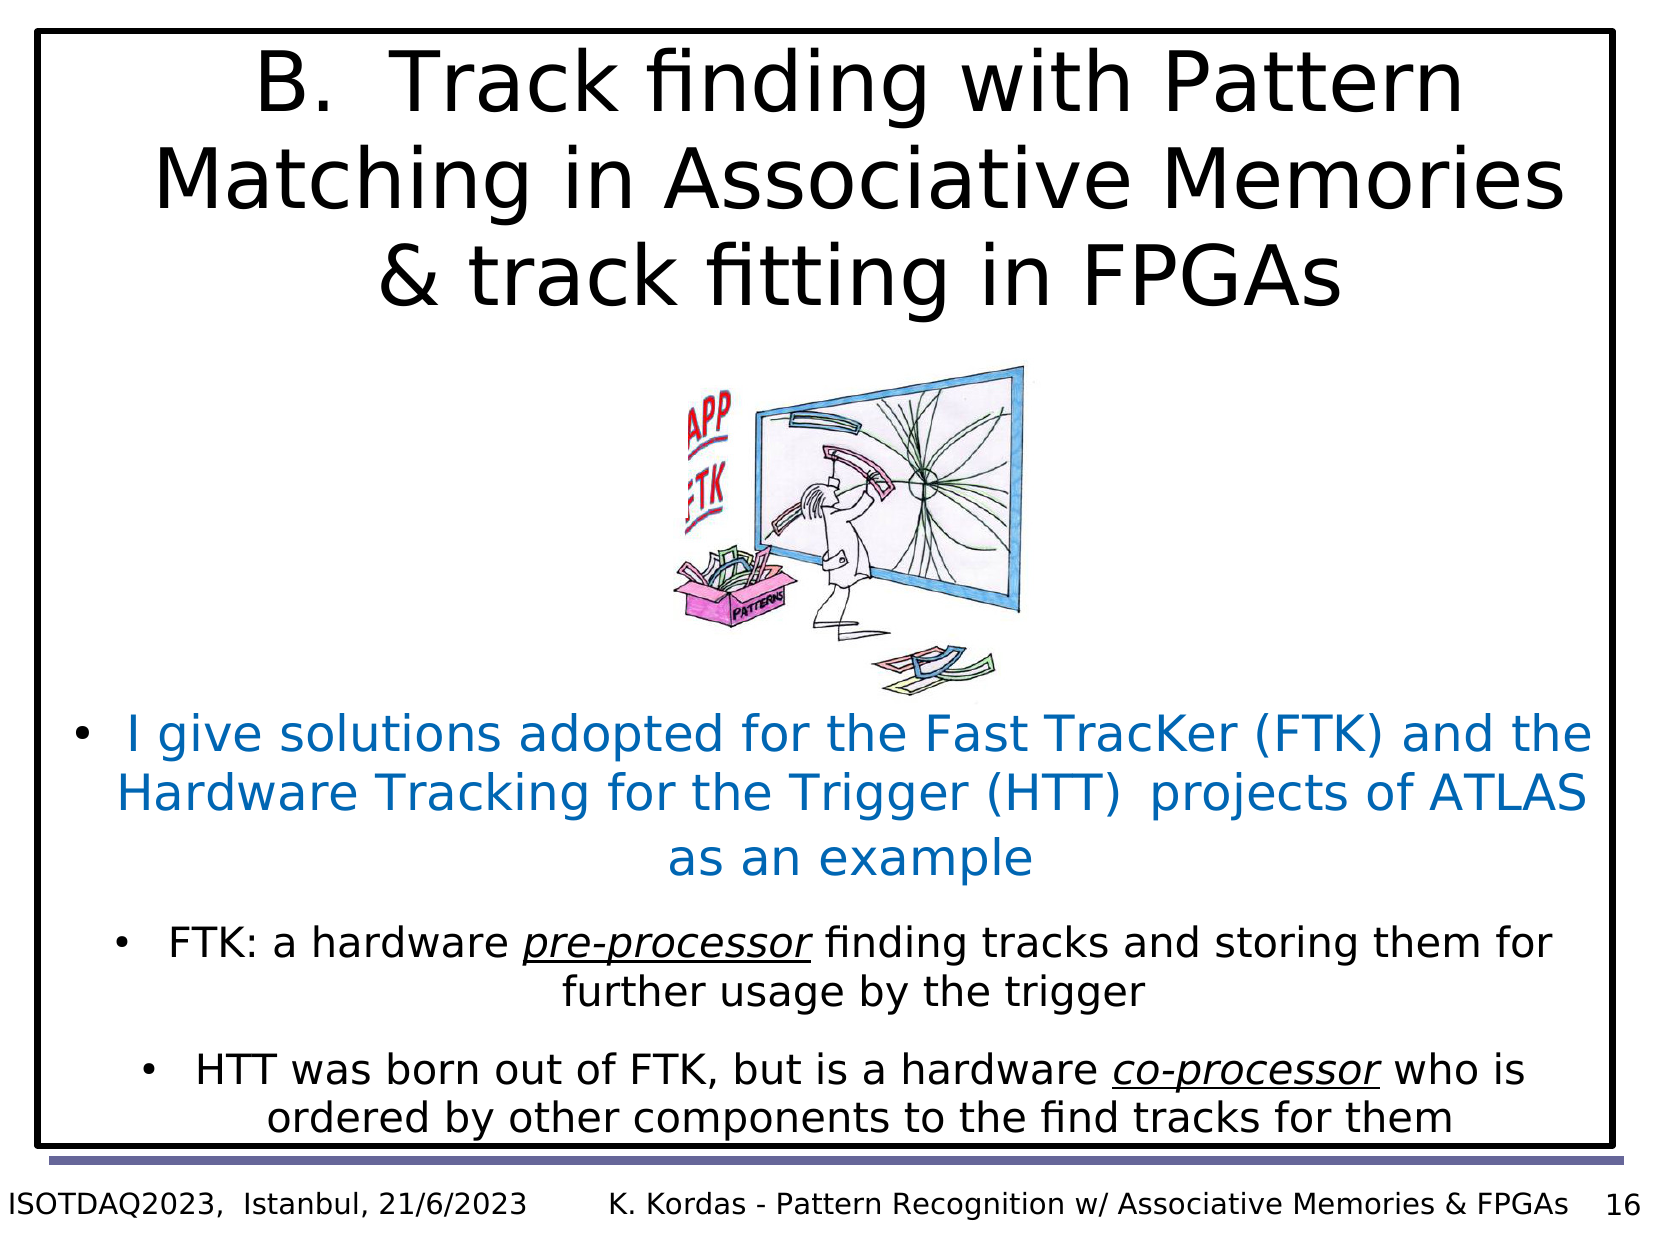

# B. Track finding with Pattern Matching in Associative Memories & track fitting in FPGAs
I give solutions adopted for the Fast TracKer (FTK) and the Hardware Tracking for the Trigger (HTT) projects of ATLAS as an example
FTK: a hardware pre-processor finding tracks and storing them for further usage by the trigger
HTT was born out of FTK, but is a hardware co-processor who is ordered by other components to the find tracks for them
ISOTDAQ2023, Istanbul, 21/6/2023
K. Kordas - Pattern Recognition w/ Associative Memories & FPGAs
16